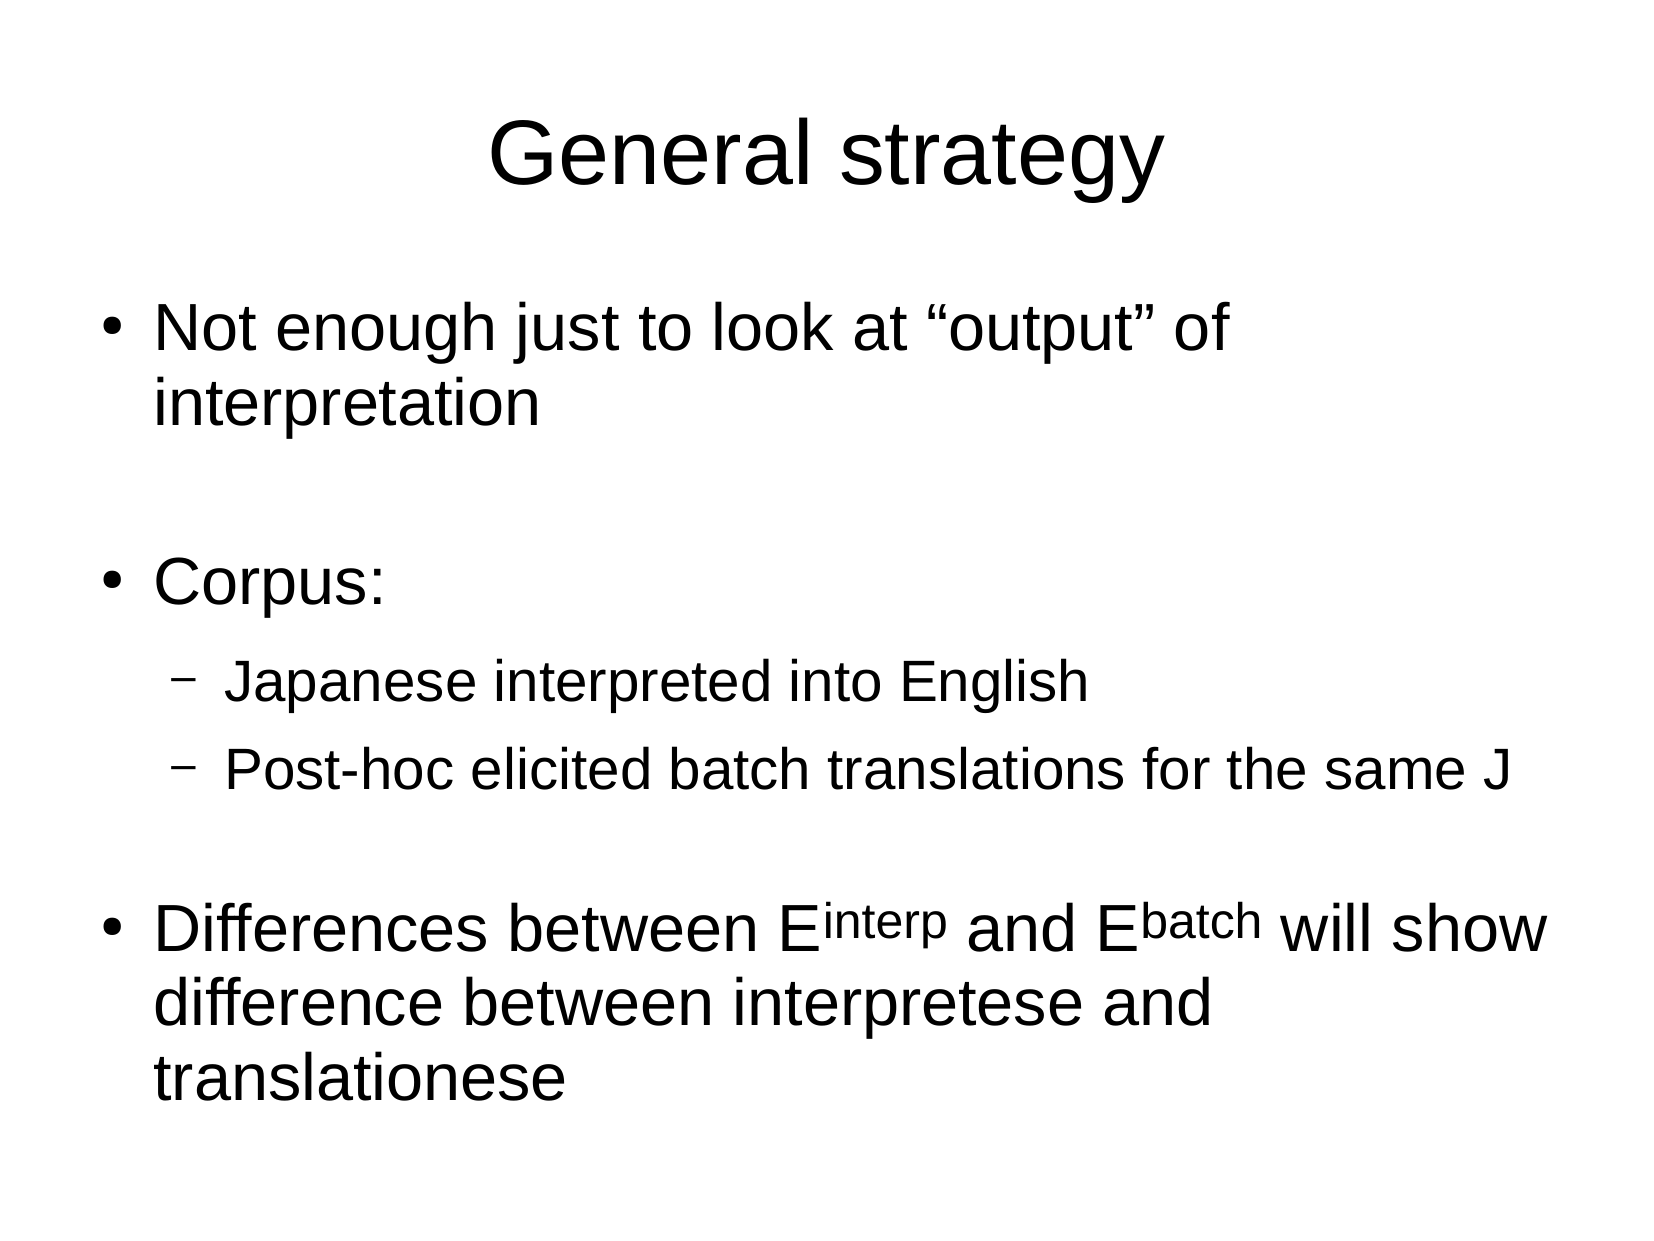

# General strategy
Not enough just to look at “output” of interpretation
Corpus:
Japanese interpreted into English
Post-hoc elicited batch translations for the same J
Differences between Einterp and Ebatch will show difference between interpretese and translationese